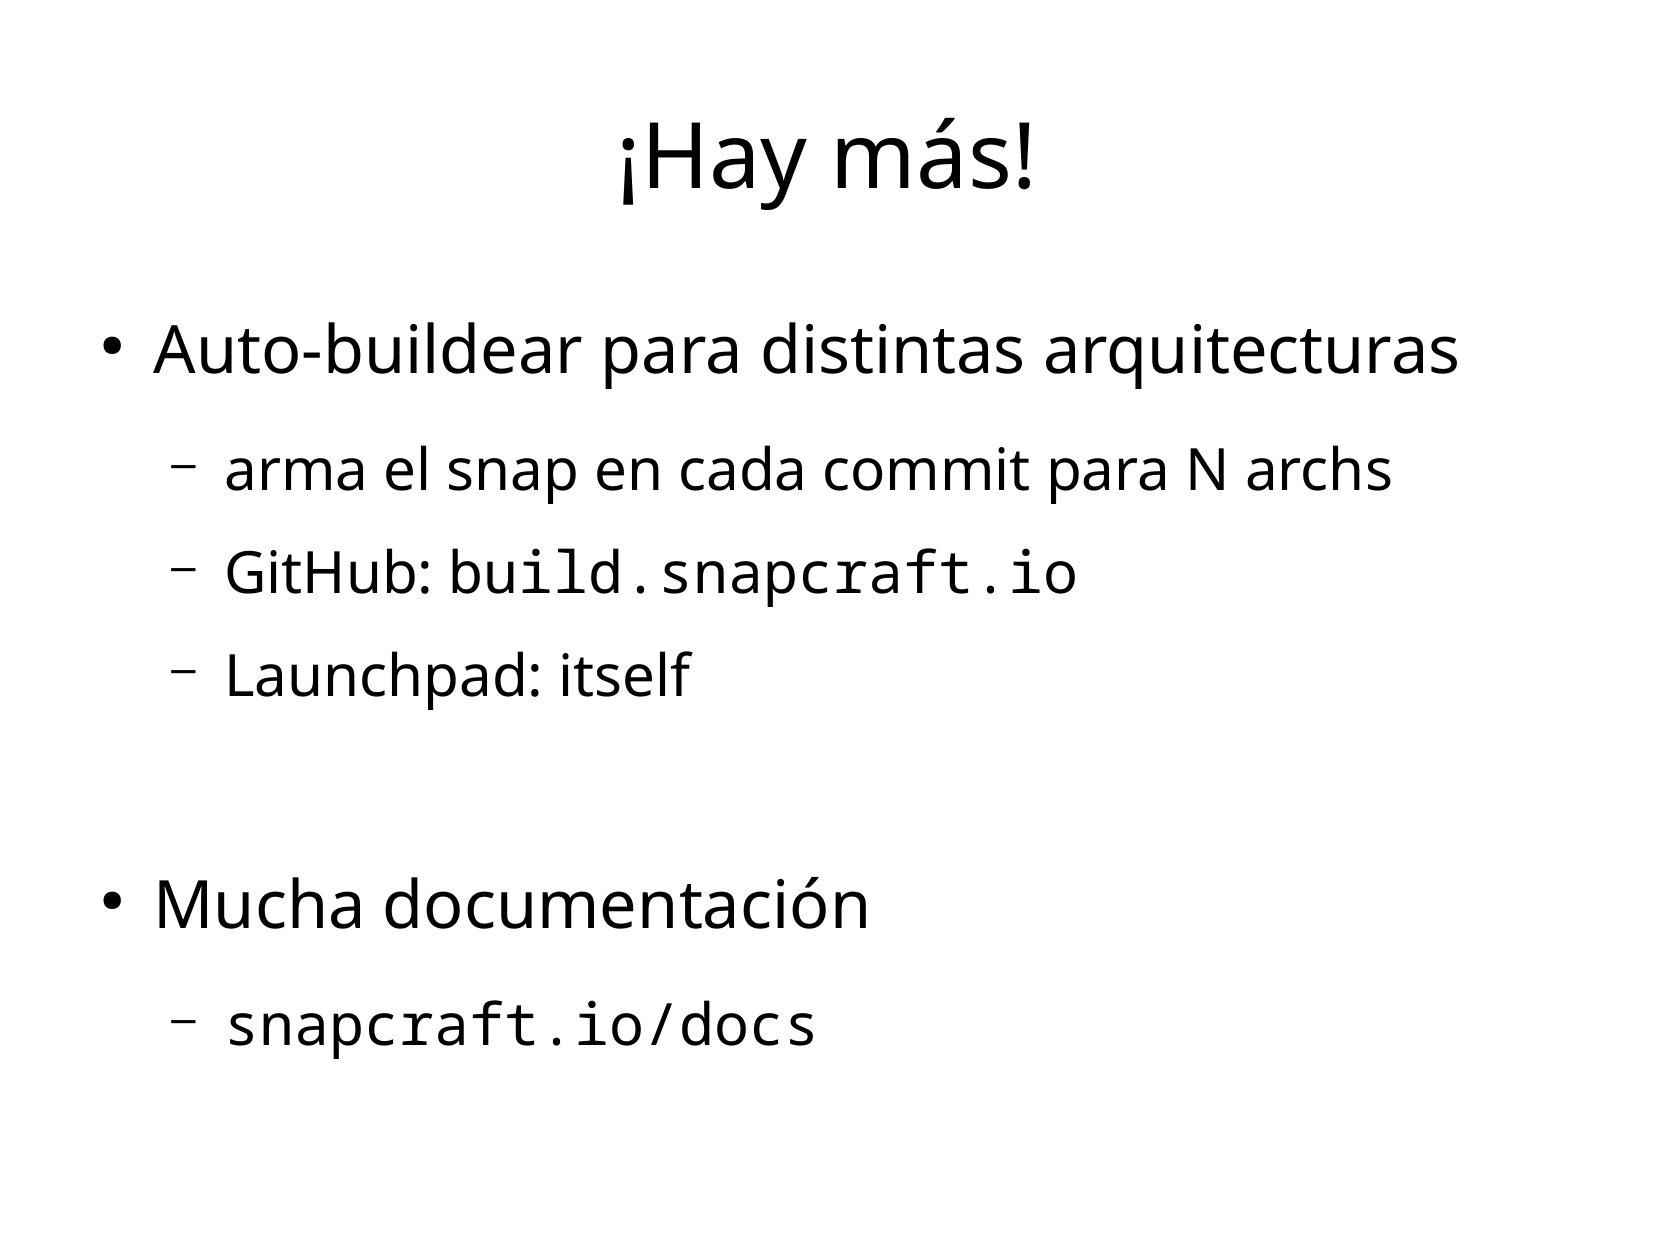

# ¡Hay más!
Auto-buildear para distintas arquitecturas
arma el snap en cada commit para N archs
GitHub: build.snapcraft.io
Launchpad: itself
Mucha documentación
snapcraft.io/docs